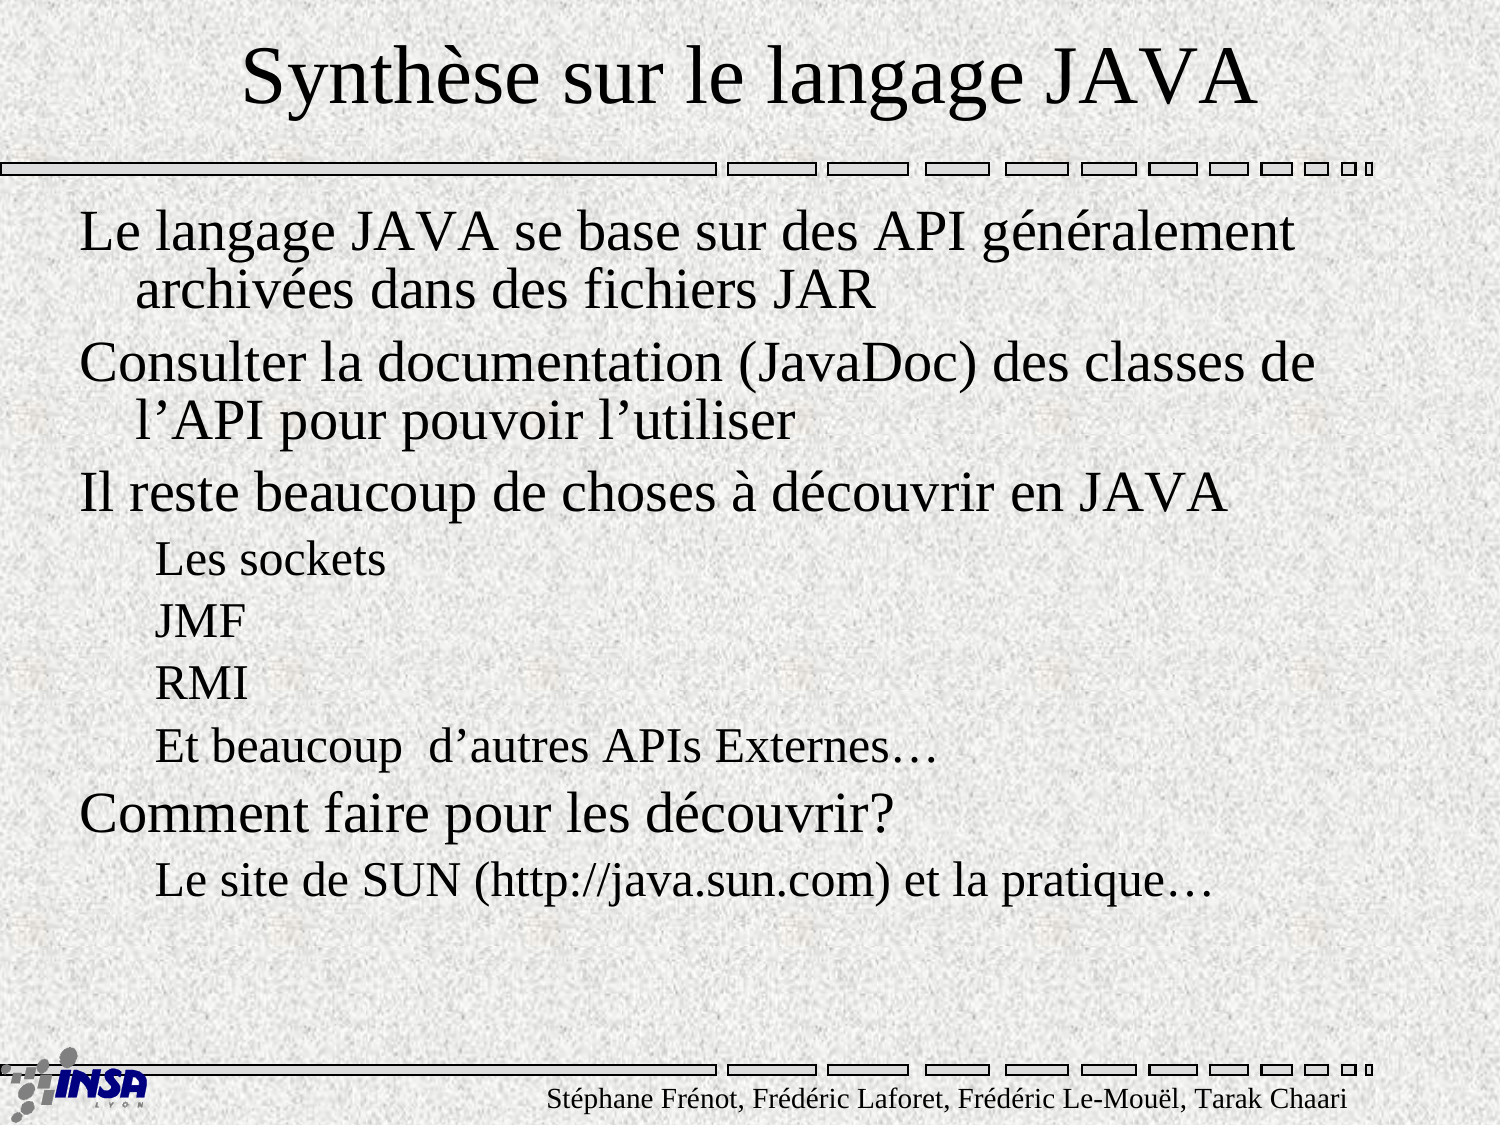

# Synthèse sur le langage JAVA
Le langage JAVA se base sur des API généralement archivées dans des fichiers JAR
Consulter la documentation (JavaDoc) des classes de l’API pour pouvoir l’utiliser
Il reste beaucoup de choses à découvrir en JAVA
Les sockets
JMF
RMI
Et beaucoup d’autres APIs Externes…
Comment faire pour les découvrir?
Le site de SUN (http://java.sun.com) et la pratique…